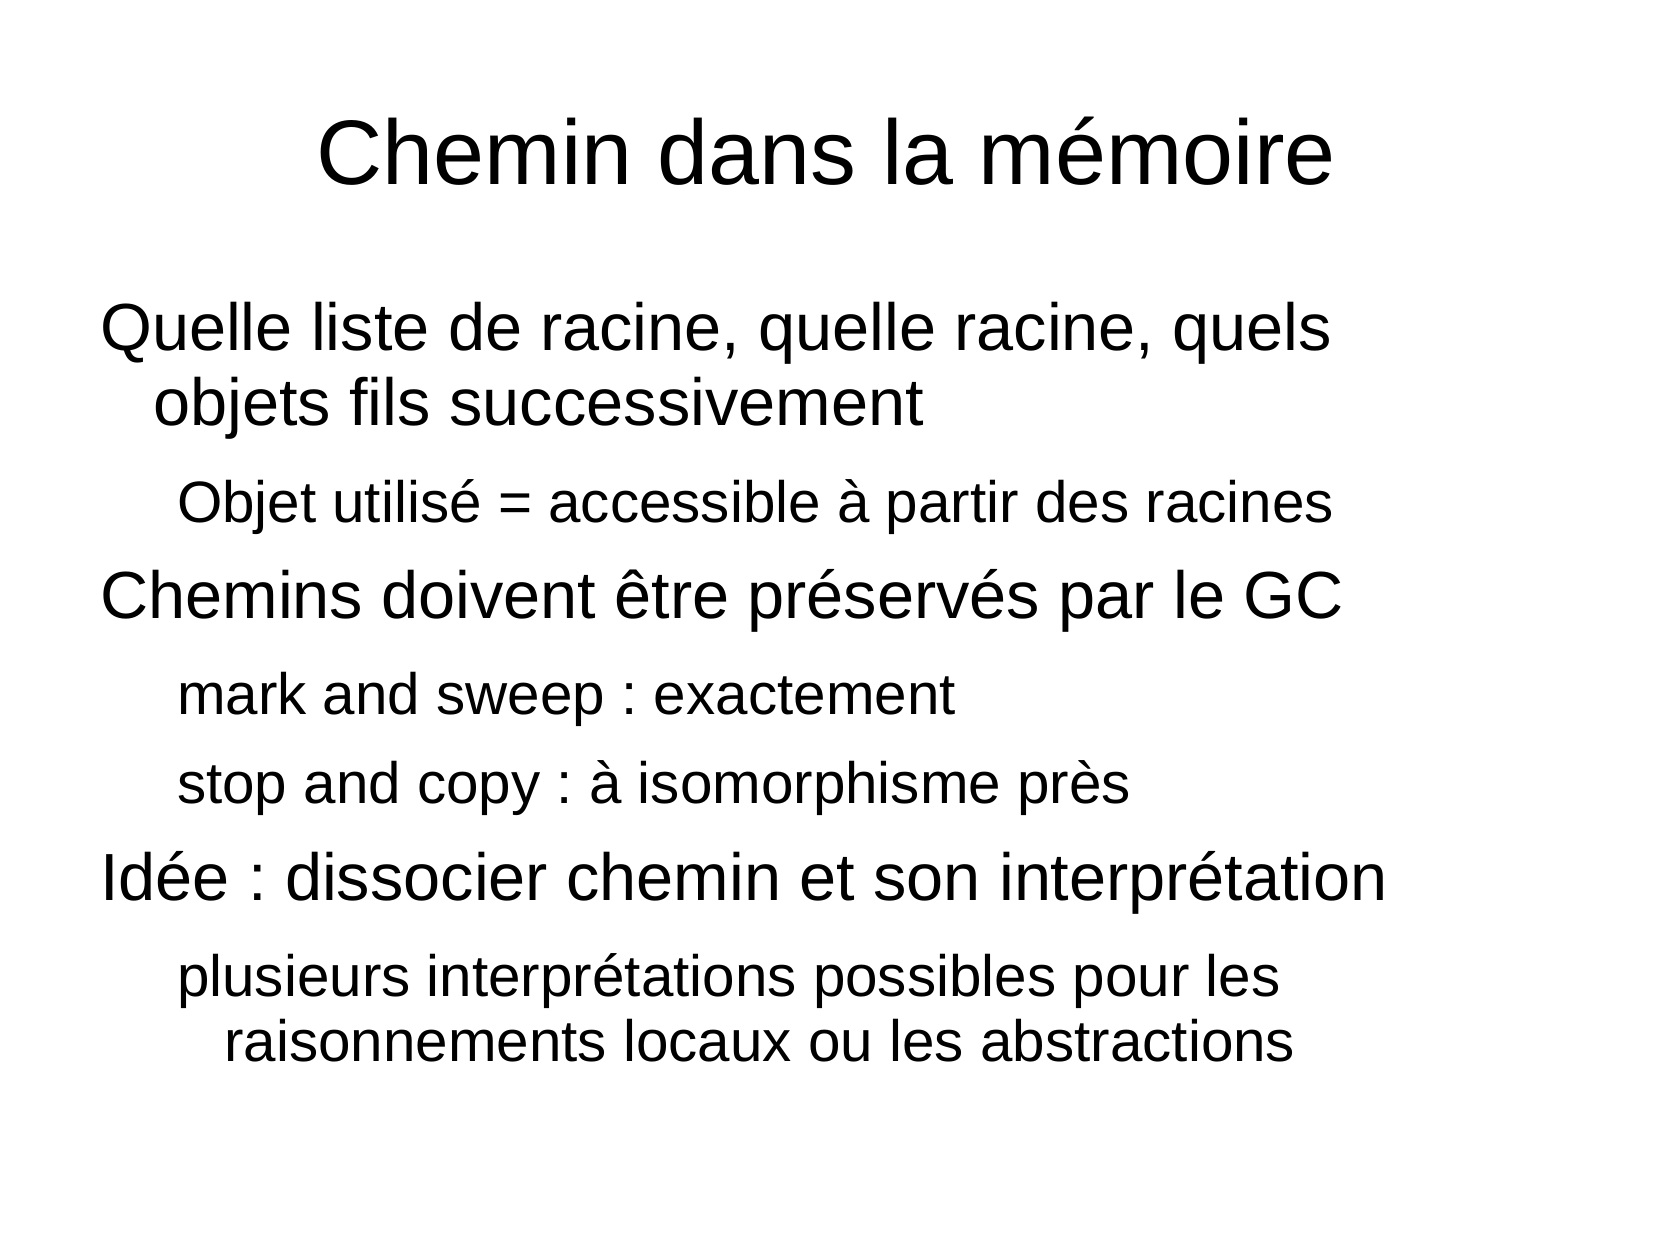

# Chemin dans la mémoire
Quelle liste de racine, quelle racine, quels objets fils successivement
Objet utilisé = accessible à partir des racines
Chemins doivent être préservés par le GC
mark and sweep : exactement
stop and copy : à isomorphisme près
Idée : dissocier chemin et son interprétation
plusieurs interprétations possibles pour les raisonnements locaux ou les abstractions